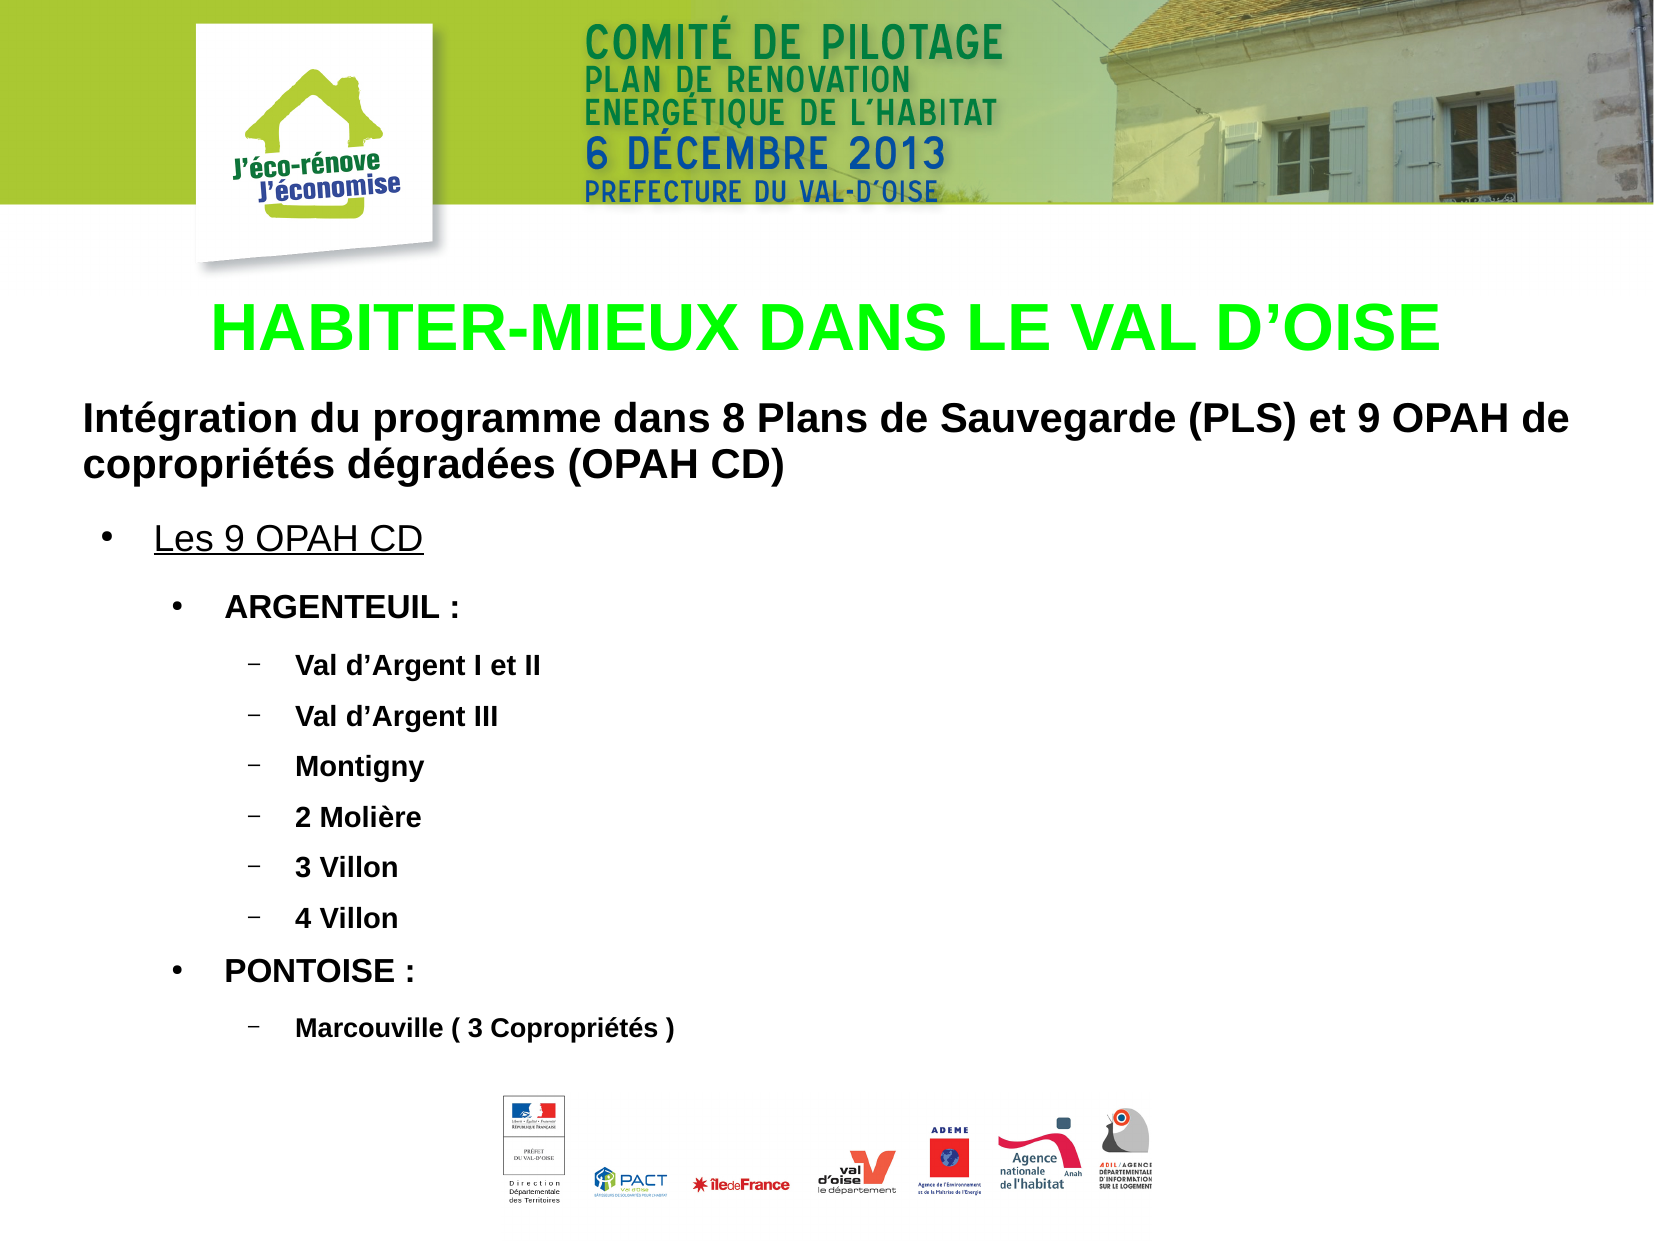

# HABITER-MIEUX DANS LE VAL D’OISE
Intégration du programme dans 8 Plans de Sauvegarde (PLS) et 9 OPAH de copropriétés dégradées (OPAH CD)
Les 9 OPAH CD
ARGENTEUIL :
Val d’Argent I et II
Val d’Argent III
Montigny
2 Molière
3 Villon
4 Villon
PONTOISE :
Marcouville ( 3 Copropriétés )